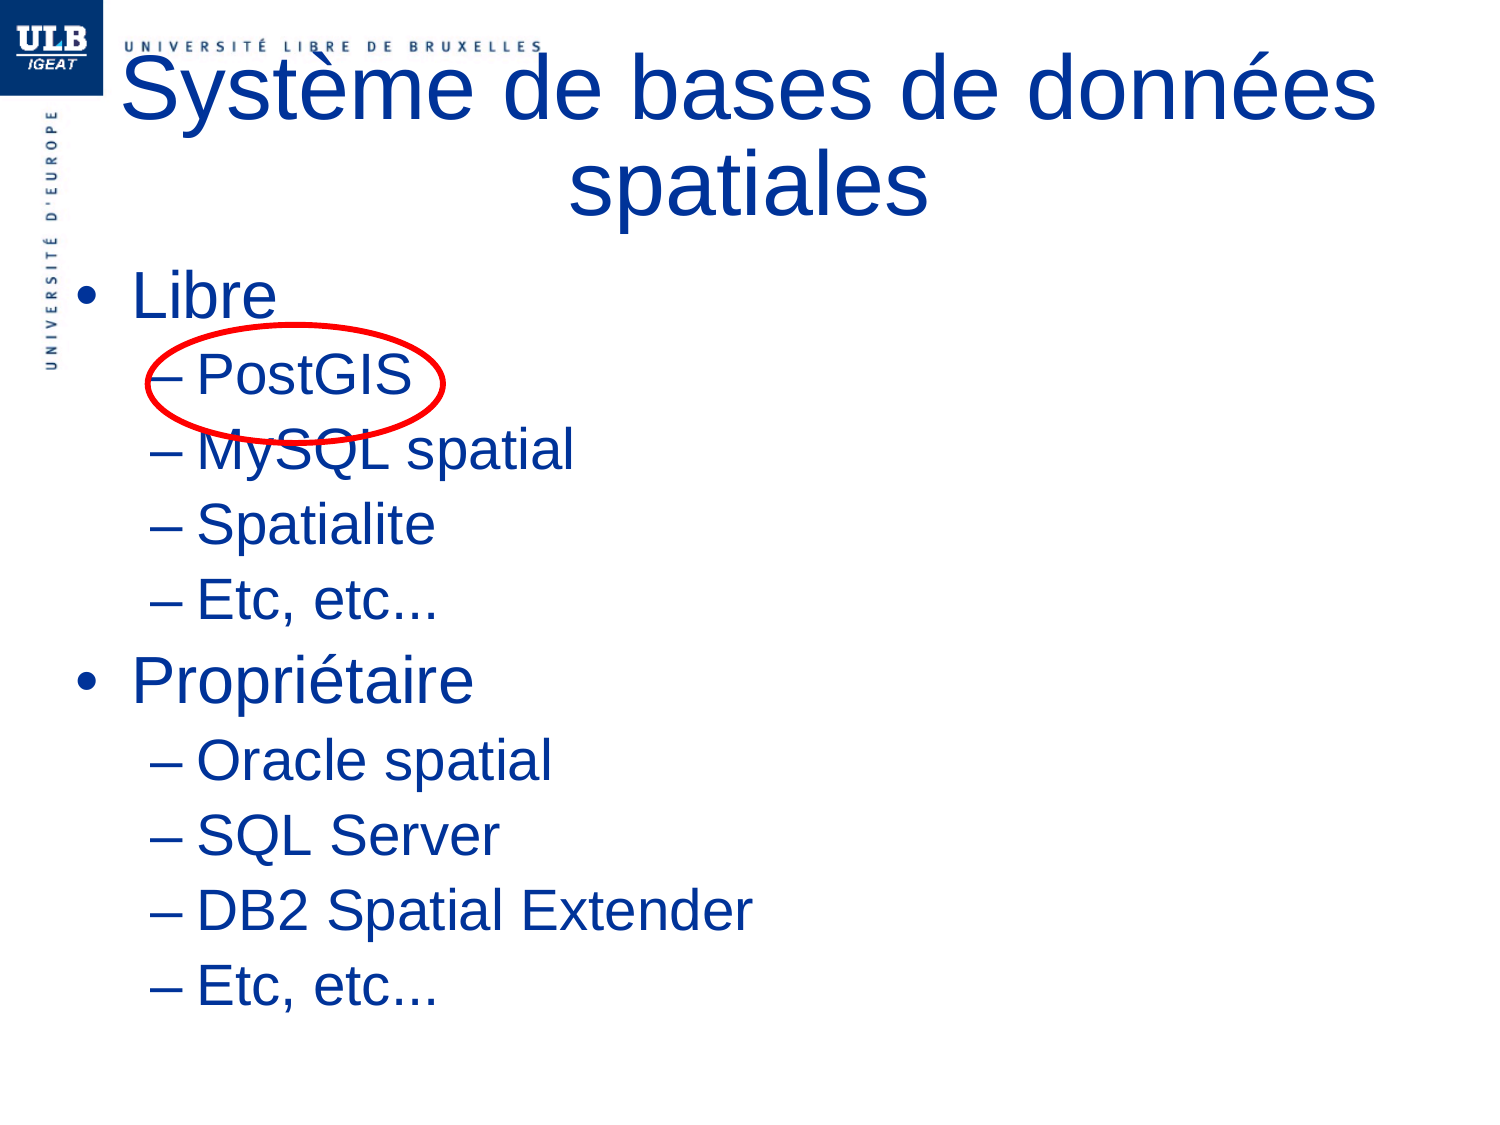

# Système de bases de données spatiales
Libre
PostGIS
MySQL spatial
Spatialite
Etc, etc...
Propriétaire
Oracle spatial
SQL Server
DB2 Spatial Extender
Etc, etc...